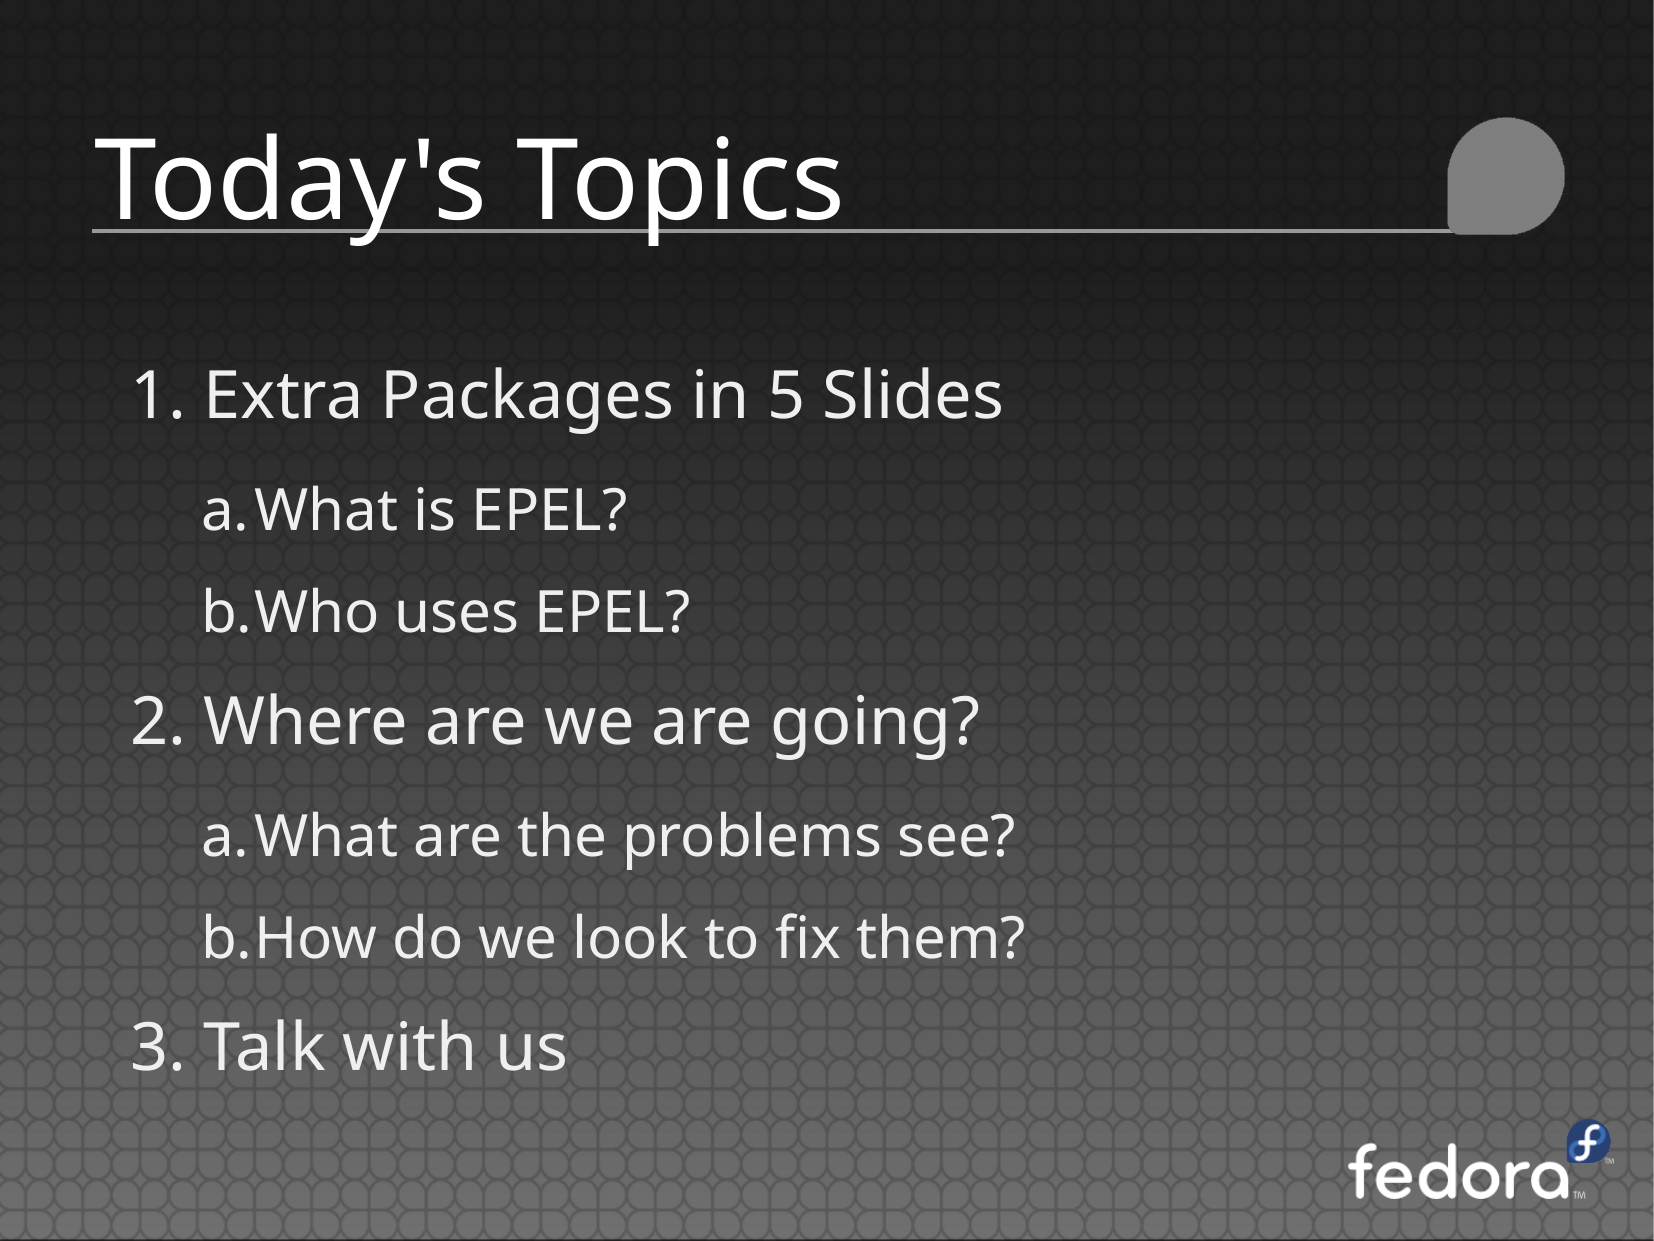

# Today's Topics
 Extra Packages in 5 Slides
What is EPEL?
Who uses EPEL?
 Where are we are going?
What are the problems see?
How do we look to fix them?
 Talk with us